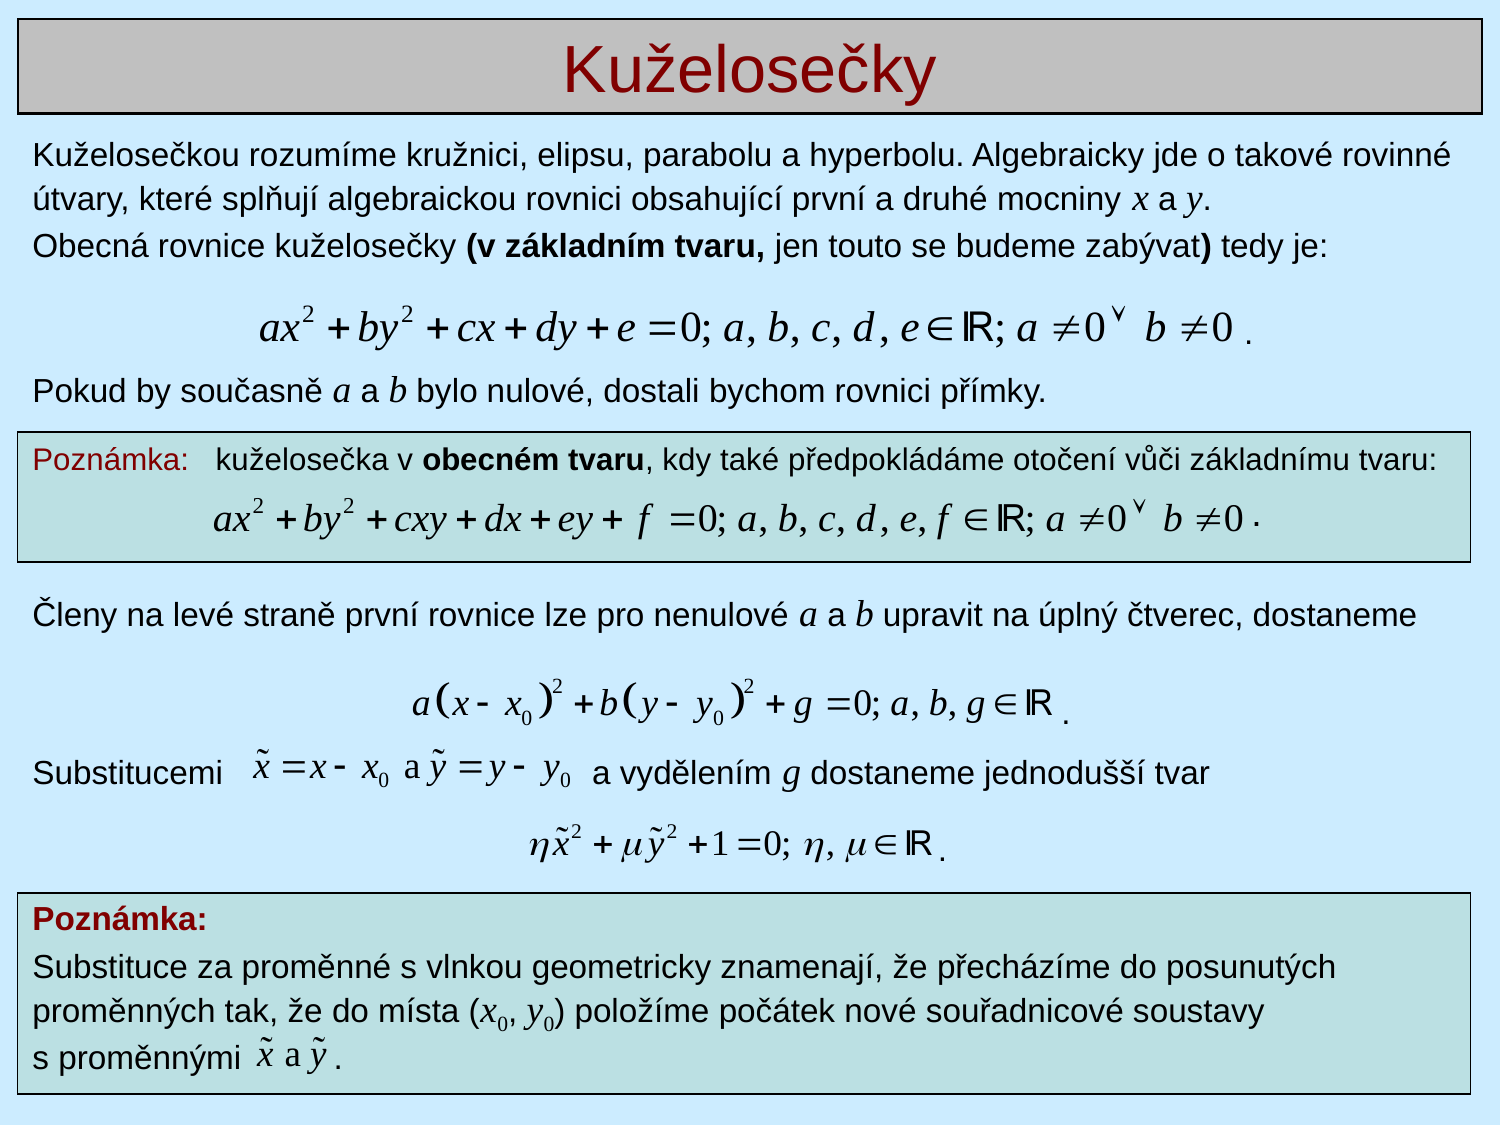

# Kuželosečky
Kuželosečkou rozumíme kružnici, elipsu, parabolu a hyperbolu. Algebraicky jde o takové rovinné útvary, které splňují algebraickou rovnici obsahující první a druhé mocniny x a y.
Obecná rovnice kuželosečky (v základním tvaru, jen touto se budeme zabývat) tedy je:
 .
Pokud by současně a a b bylo nulové, dostali bychom rovnici přímky.
Poznámka: kuželosečka v obecném tvaru, kdy také předpokládáme otočení vůči základnímu tvaru:
 .
Členy na levé straně první rovnice lze pro nenulové a a b upravit na úplný čtverec, dostaneme
 .
Substitucemi a vydělením g dostaneme jednodušší tvar
 .
Poznámka:
Substituce za proměnné s vlnkou geometricky znamenají, že přecházíme do posunutých proměnných tak, že do místa (x0, y0) položíme počátek nové souřadnicové soustavy
s proměnnými .